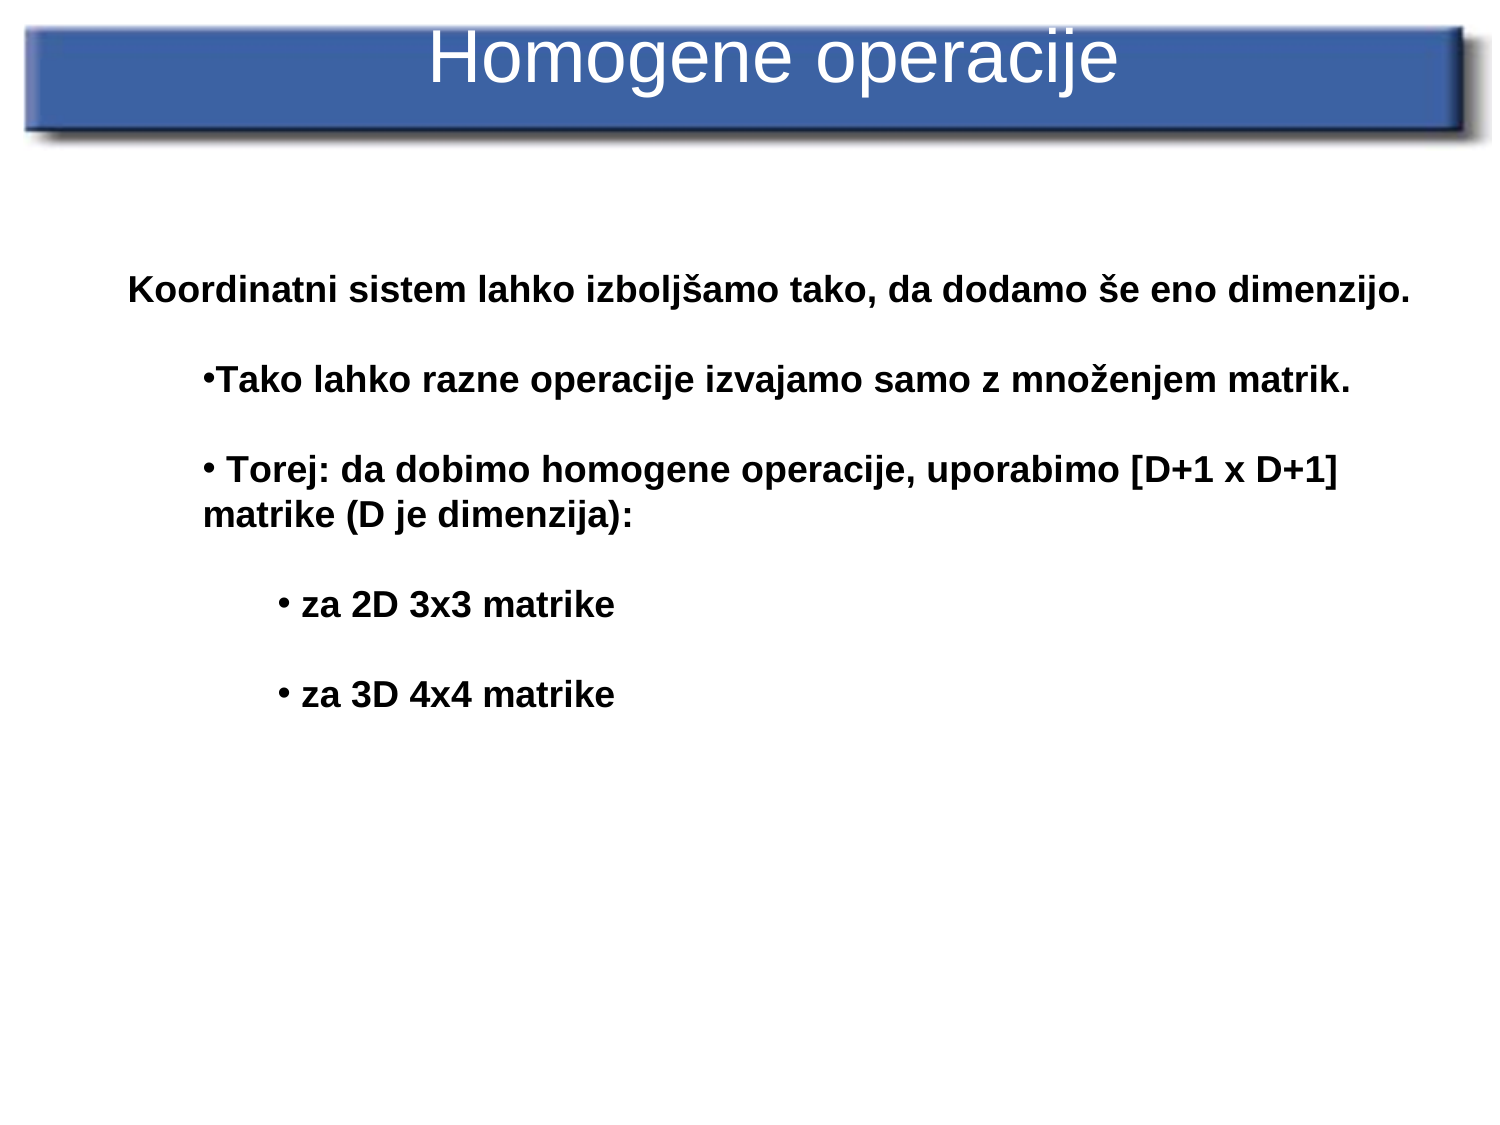

Homogene operacije
Koordinatni sistem lahko izboljšamo tako, da dodamo še eno dimenzijo.
Tako lahko razne operacije izvajamo samo z množenjem matrik.
 Torej: da dobimo homogene operacije, uporabimo [D+1 x D+1] matrike (D je dimenzija):
 za 2D 3x3 matrike
 za 3D 4x4 matrike